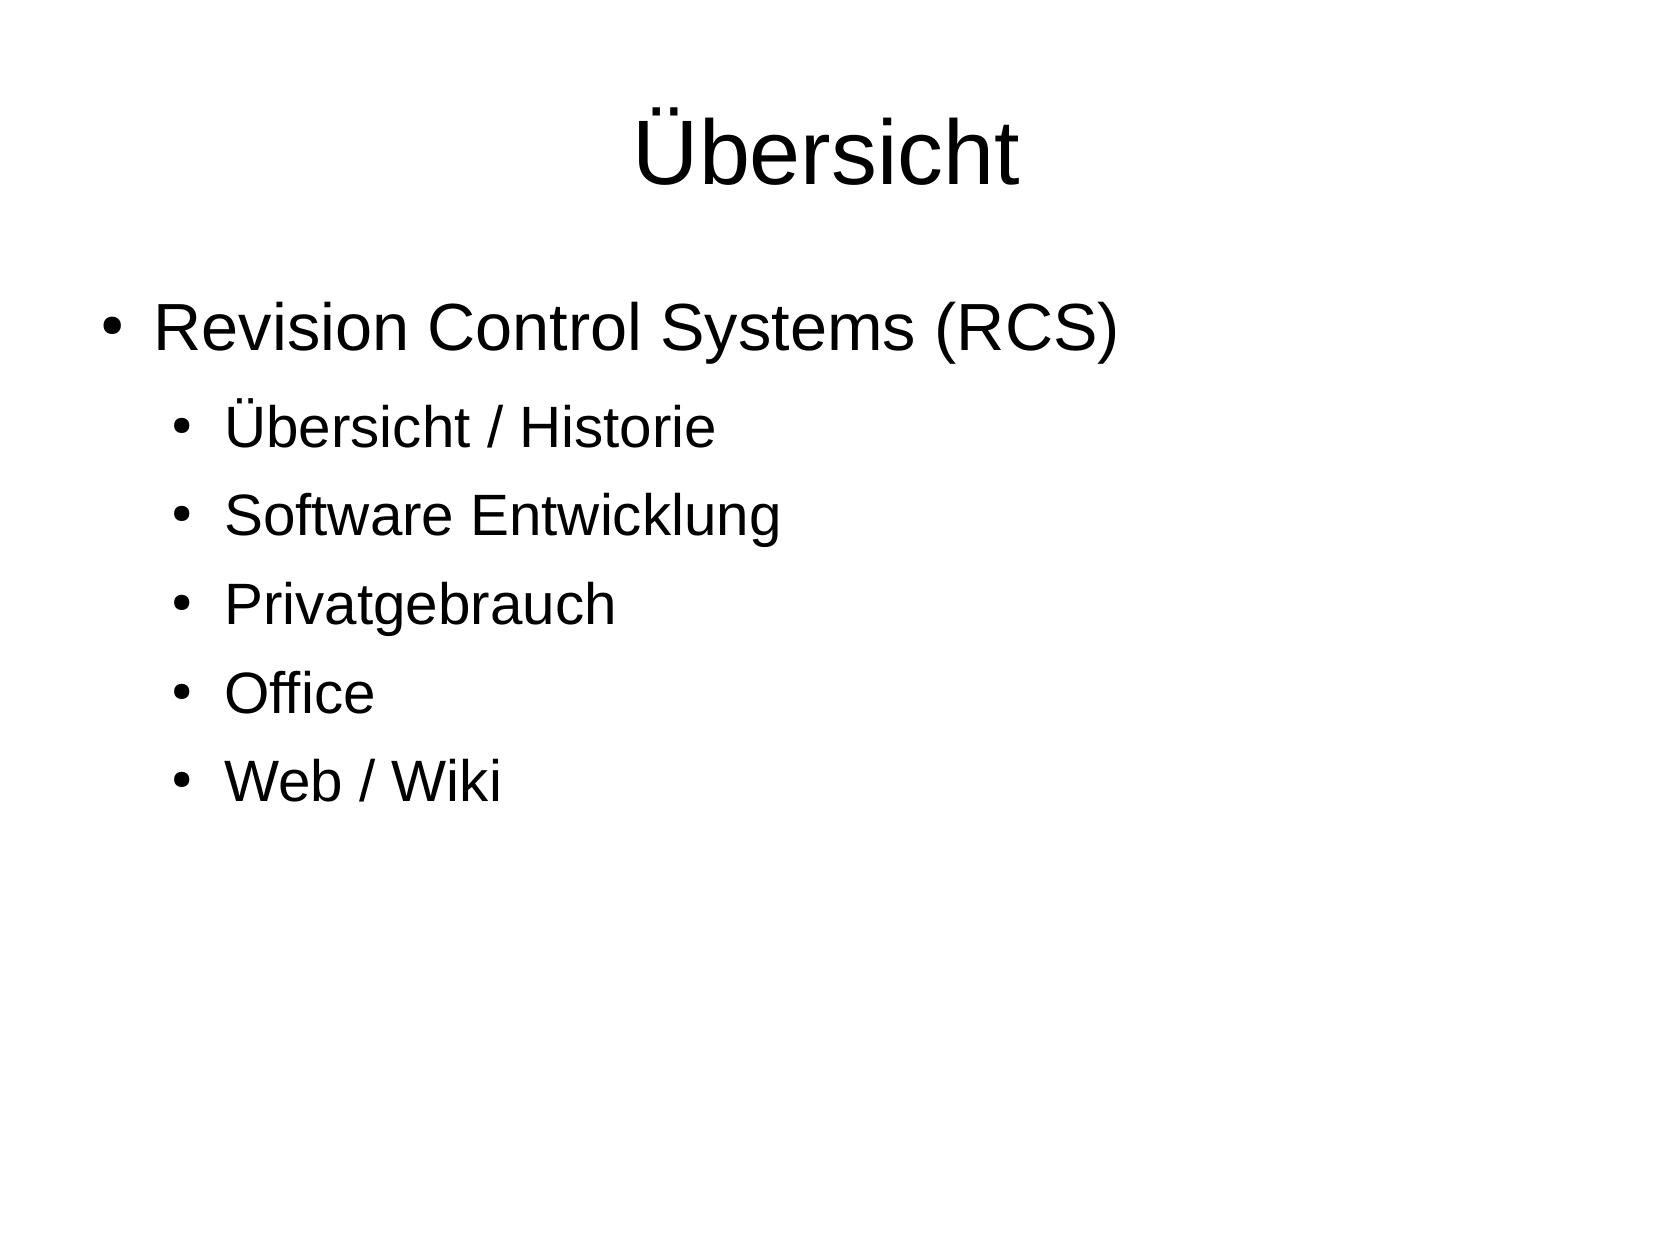

# Übersicht
Revision Control Systems (RCS)
Übersicht / Historie
Software Entwicklung
Privatgebrauch
Office
Web / Wiki